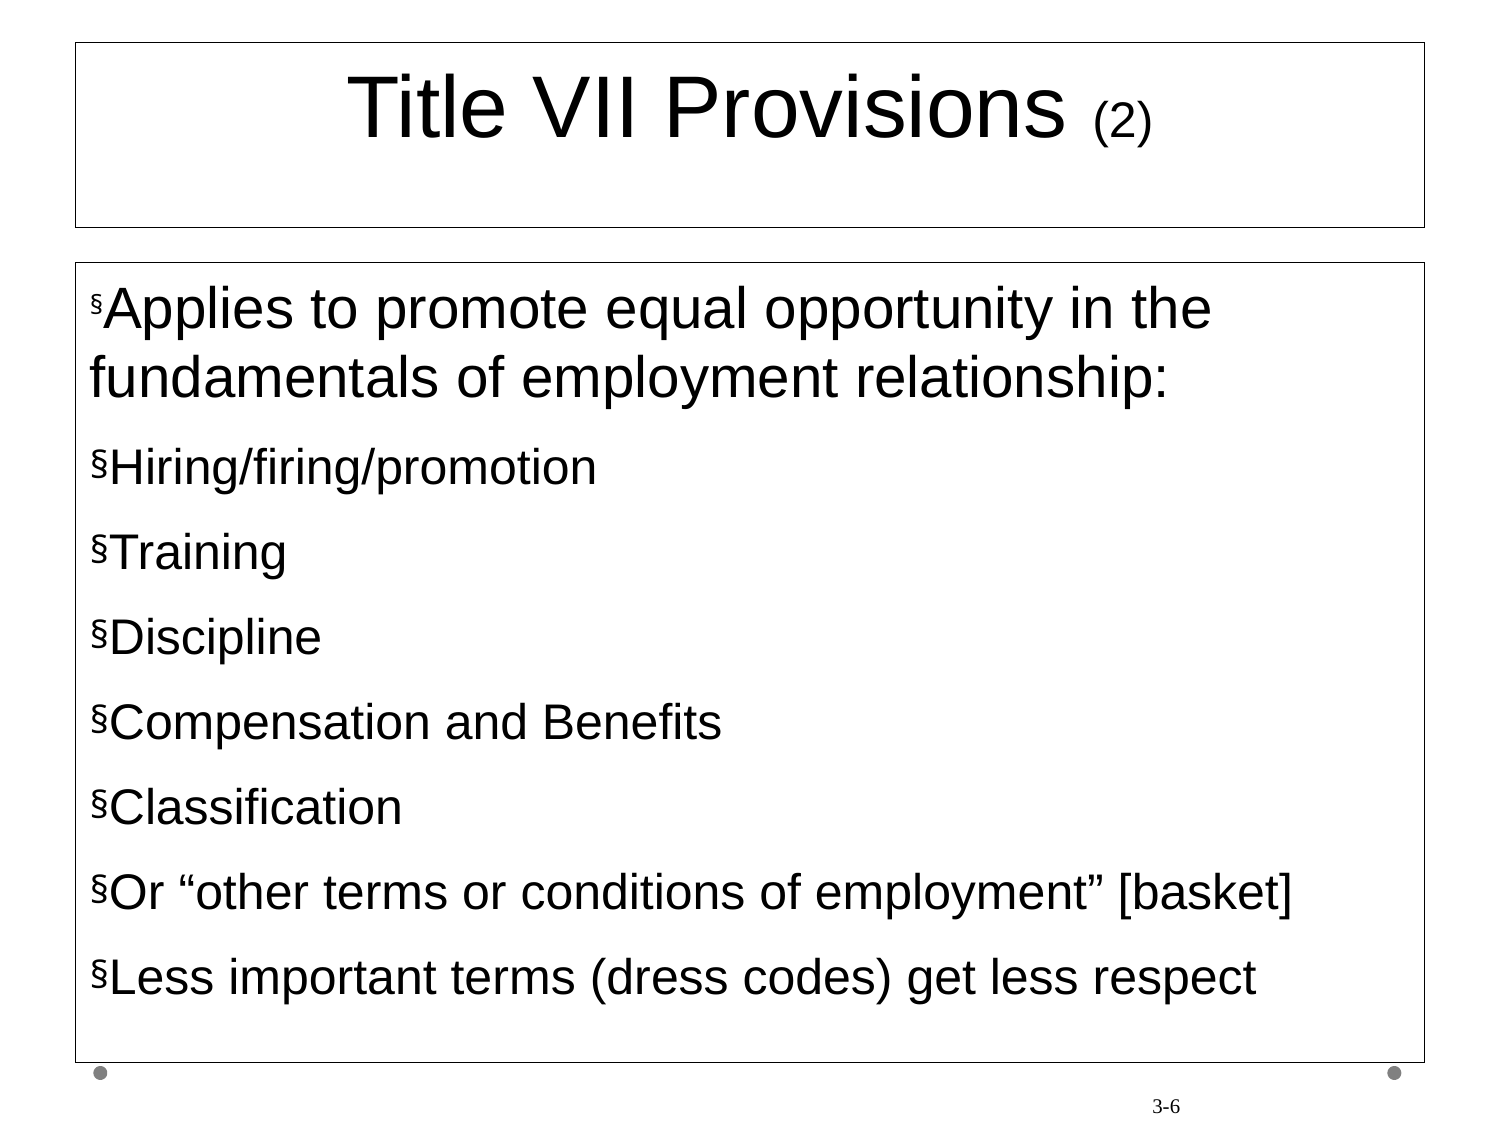

# Title VII Provisions (2)
Applies to promote equal opportunity in the fundamentals of employment relationship:
Hiring/firing/promotion
Training
Discipline
Compensation and Benefits
Classification
Or “other terms or conditions of employment” [basket]
Less important terms (dress codes) get less respect